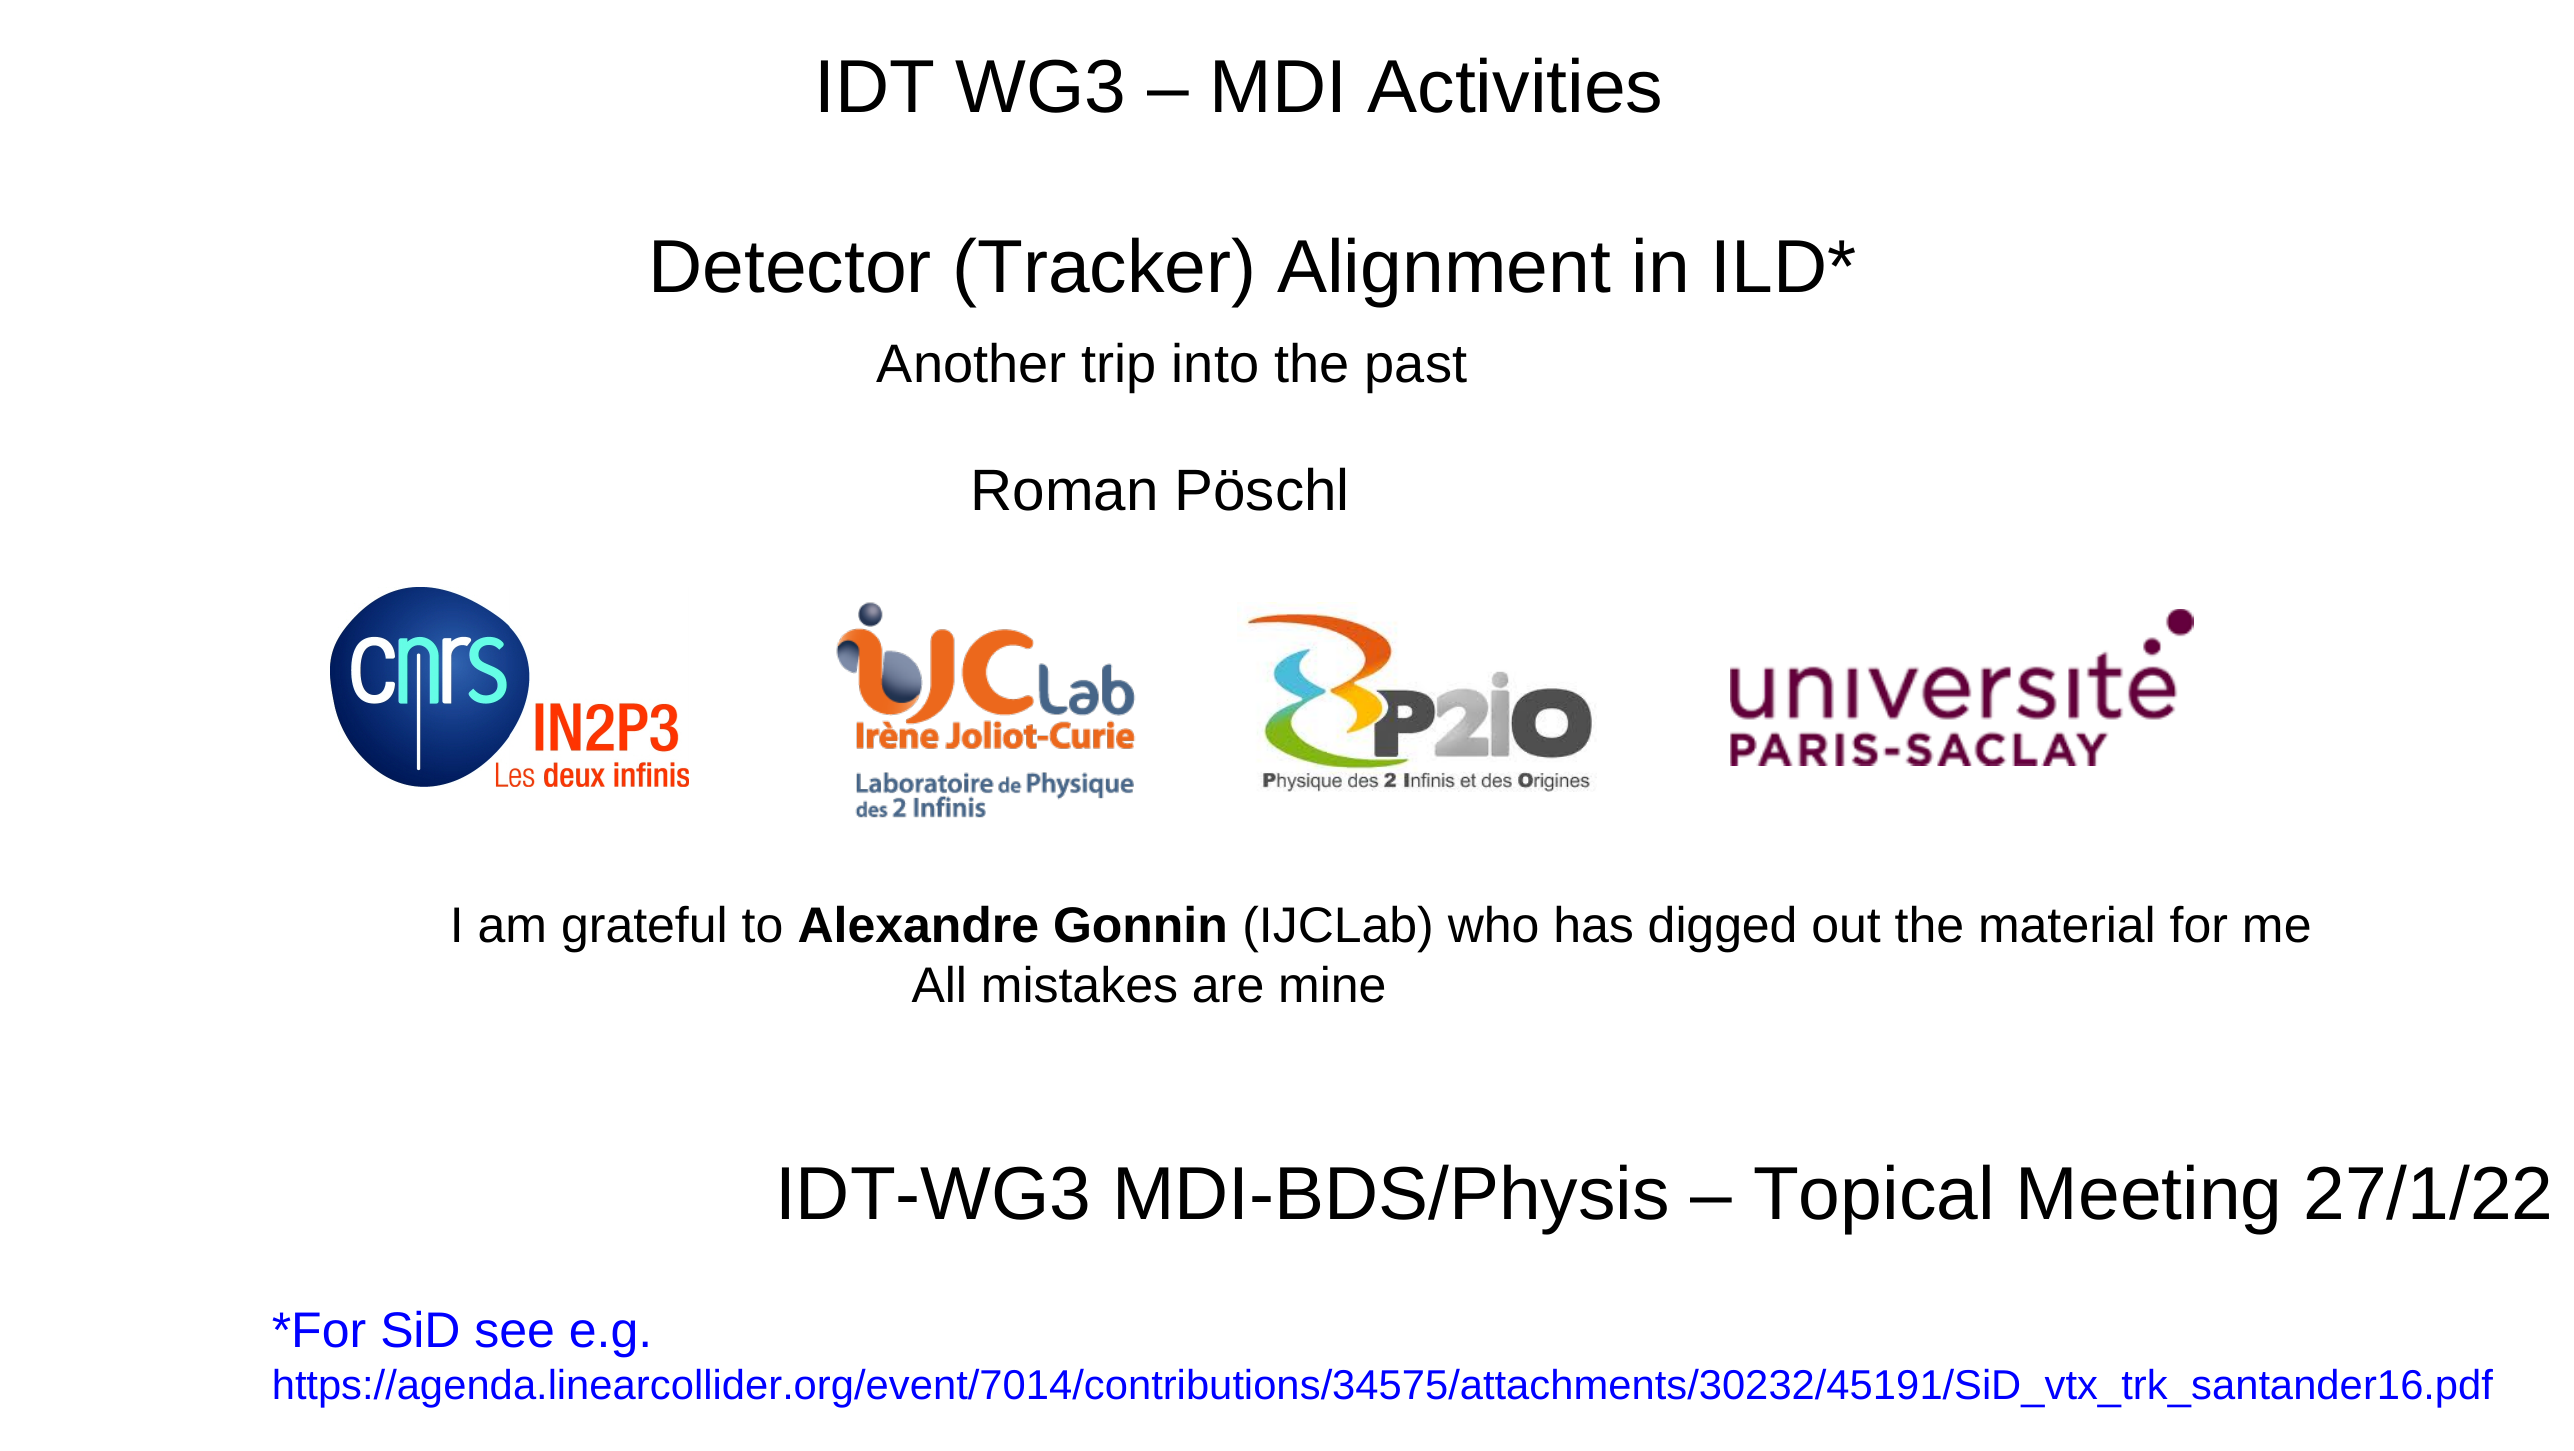

IDT WG3 – MDI Activities
 Detector (Tracker) Alignment in ILD*
 Another trip into the past
 Roman Pöschl
I am grateful to Alexandre Gonnin (IJCLab) who has digged out the material for me
 All mistakes are mine
 IDT-WG3 MDI-BDS/Physis – Topical Meeting 27/1/22
*For SiD see e.g.
https://agenda.linearcollider.org/event/7014/contributions/34575/attachments/30232/45191/SiD_vtx_trk_santander16.pdf